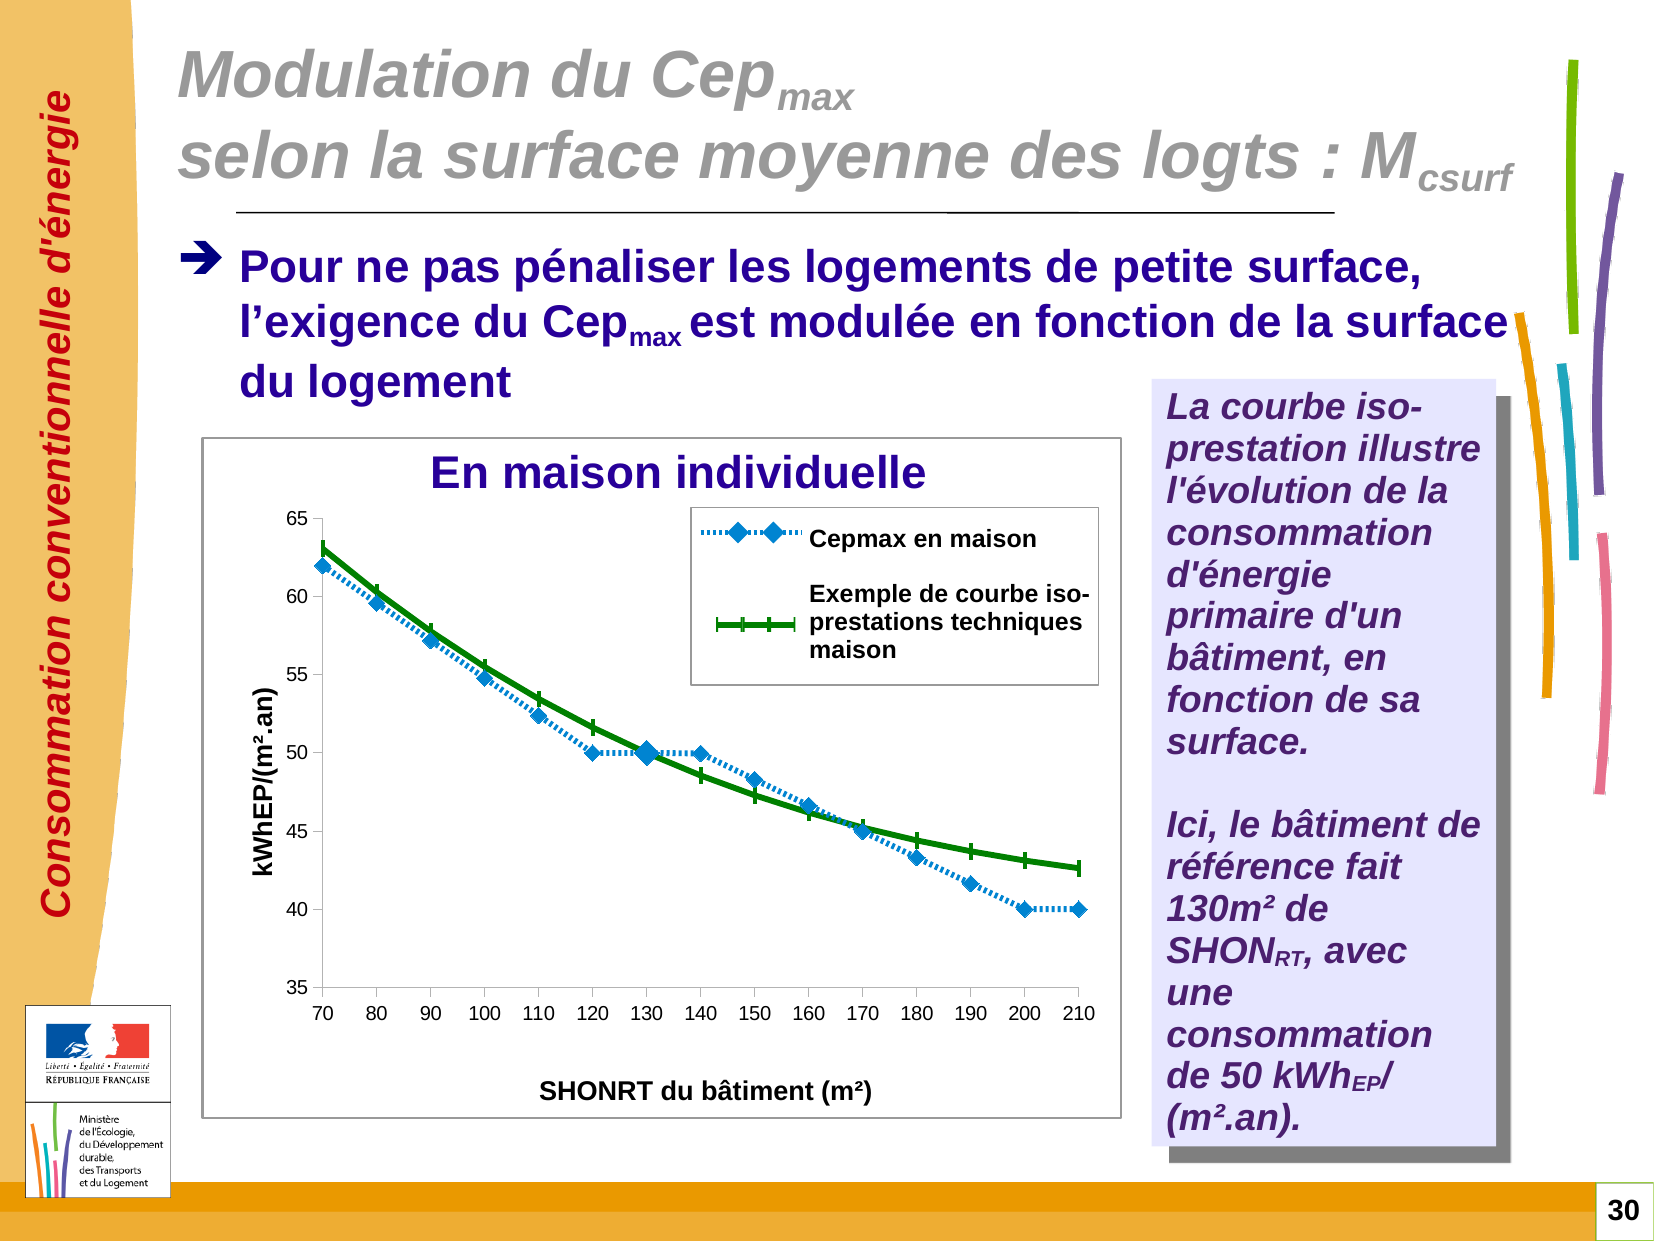

Modulation du Cepmax
selon la surface moyenne des logts : Mcsurf
# Pour ne pas pénaliser les logements de petite surface, l’exigence du Cepmax est modulée en fonction de la surface du logement
La courbe iso-prestation illustre l'évolution de la consommation d'énergie primaire d'un bâtiment, en fonction de sa surface.
Ici, le bâtiment de référence fait 130m² de SHONRT, avec une consommation de 50 kWhEP/(m².an).
### Chart
| Category | | |
|---|---|---|Cepmax en maison
Exemple de courbe iso-prestations techniques maison
kWhEP/(m².an)
SHONRT du bâtiment (m²)
En maison individuelle
Consommation conventionnelle d'énergie
30